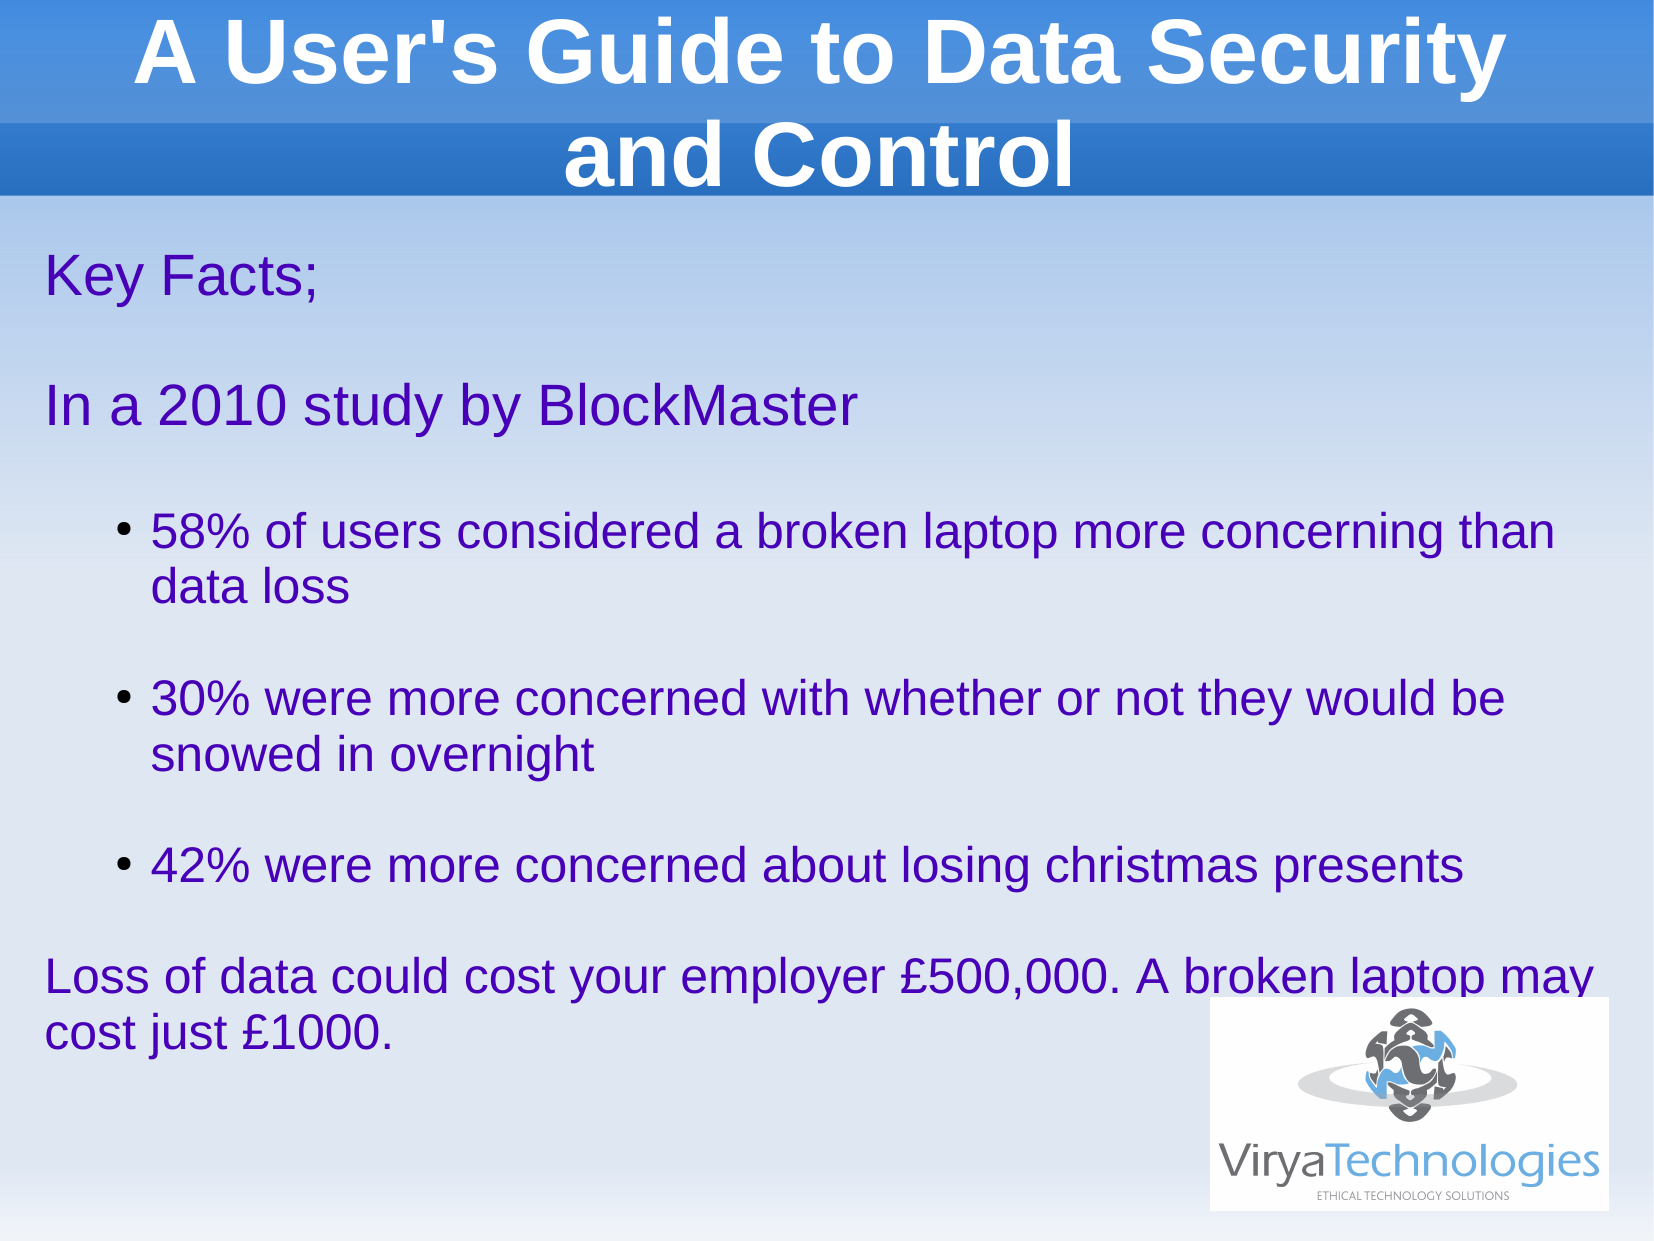

# A User's Guide to Data Security and Control
Key Facts;
In a 2010 study by BlockMaster
58% of users considered a broken laptop more concerning than data loss
30% were more concerned with whether or not they would be snowed in overnight
42% were more concerned about losing christmas presents
Loss of data could cost your employer £500,000. A broken laptop may cost just £1000.